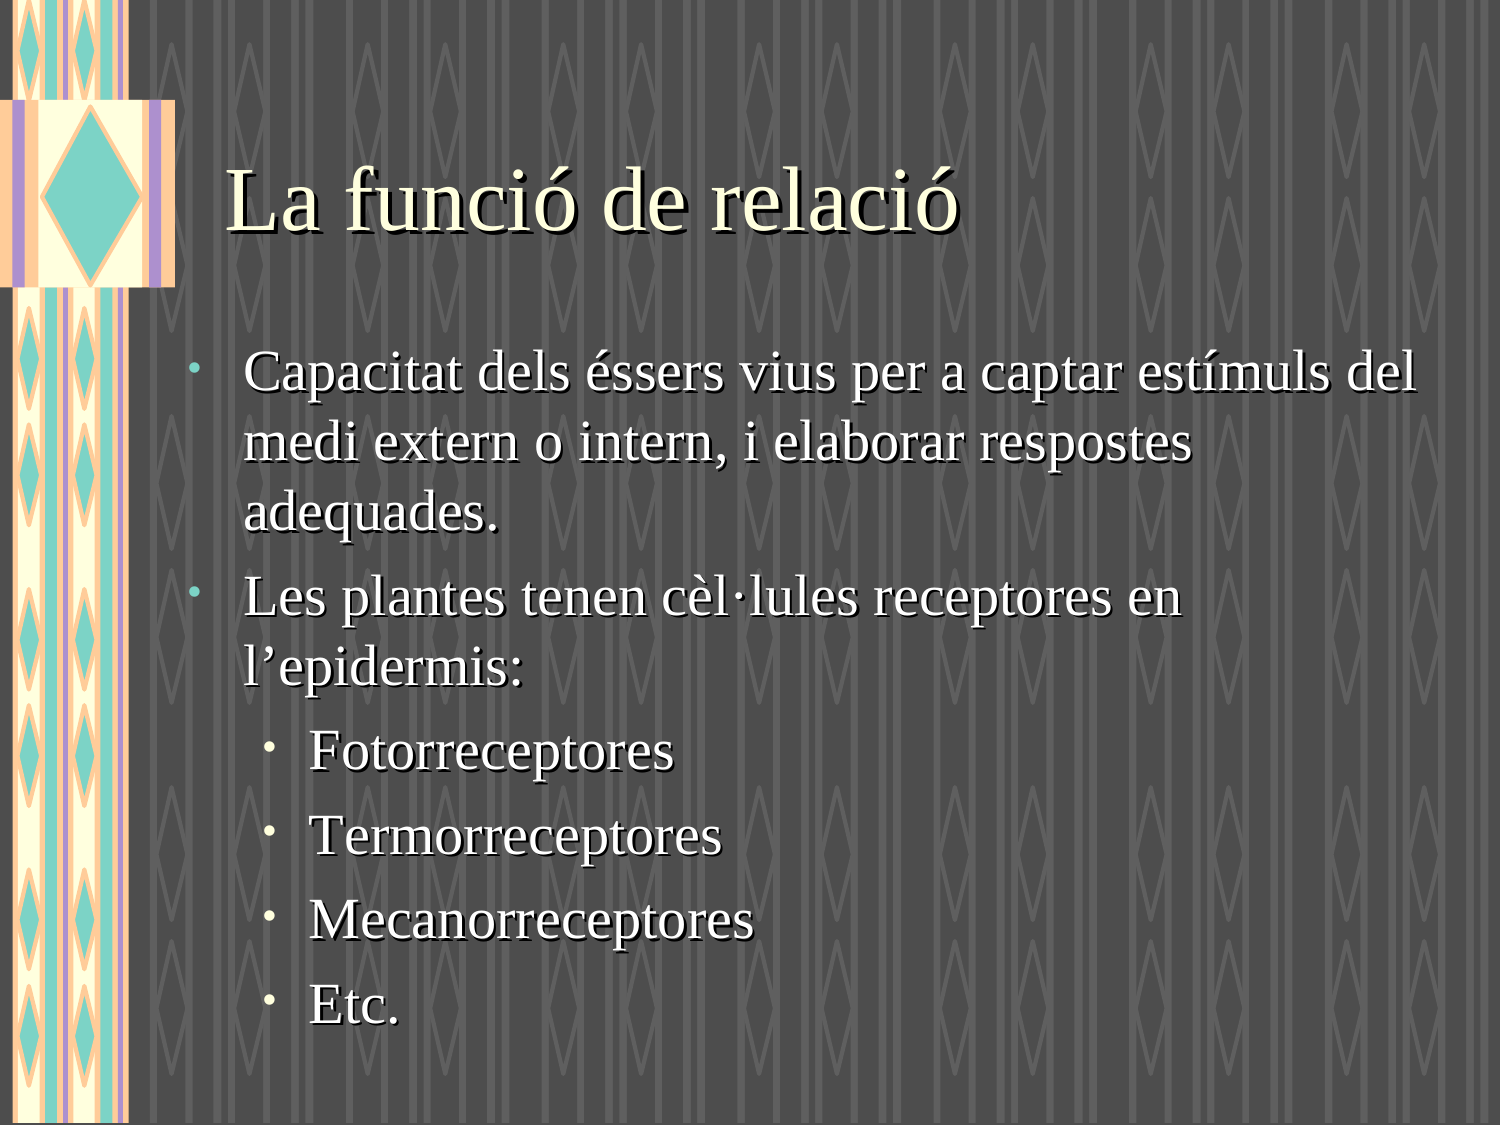

# La funció de relació
Capacitat dels éssers vius per a captar estímuls del medi extern o intern, i elaborar respostes adequades.
Les plantes tenen cèl·lules receptores en l’epidermis:
Fotorreceptores
Termorreceptores
Mecanorreceptores
Etc.